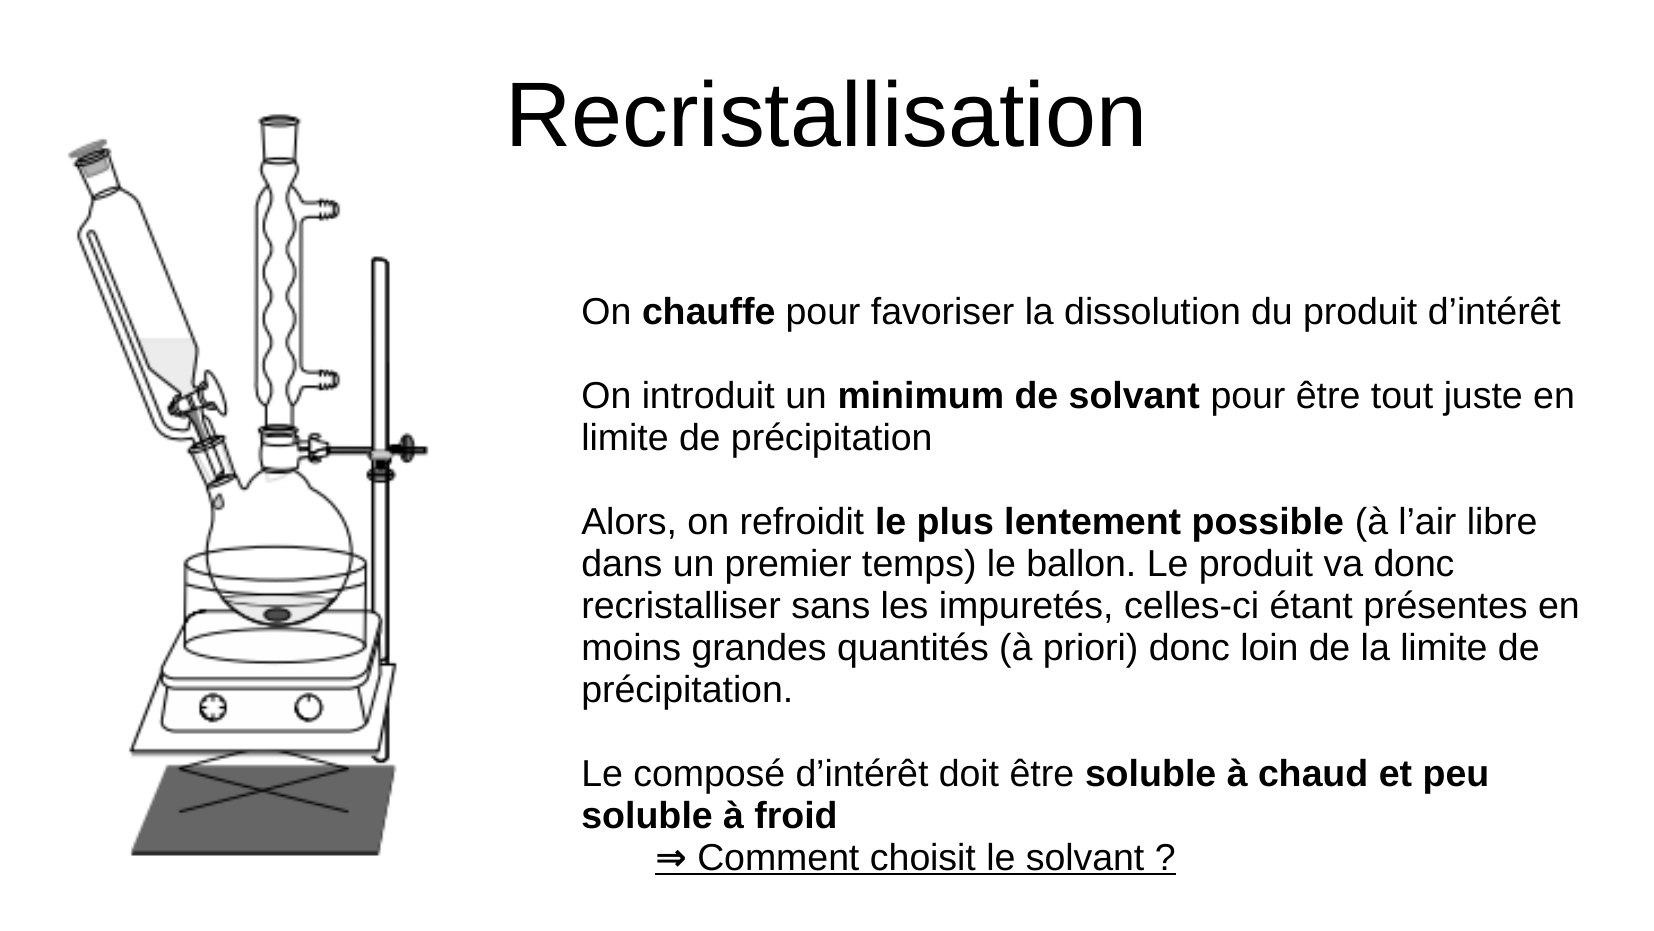

# Recristallisation
On chauffe pour favoriser la dissolution du produit d’intérêt
On introduit un minimum de solvant pour être tout juste en limite de précipitation
Alors, on refroidit le plus lentement possible (à l’air libre dans un premier temps) le ballon. Le produit va donc recristalliser sans les impuretés, celles-ci étant présentes en moins grandes quantités (à priori) donc loin de la limite de précipitation.
Le composé d’intérêt doit être soluble à chaud et peu soluble à froid
	⇒ Comment choisit le solvant ?